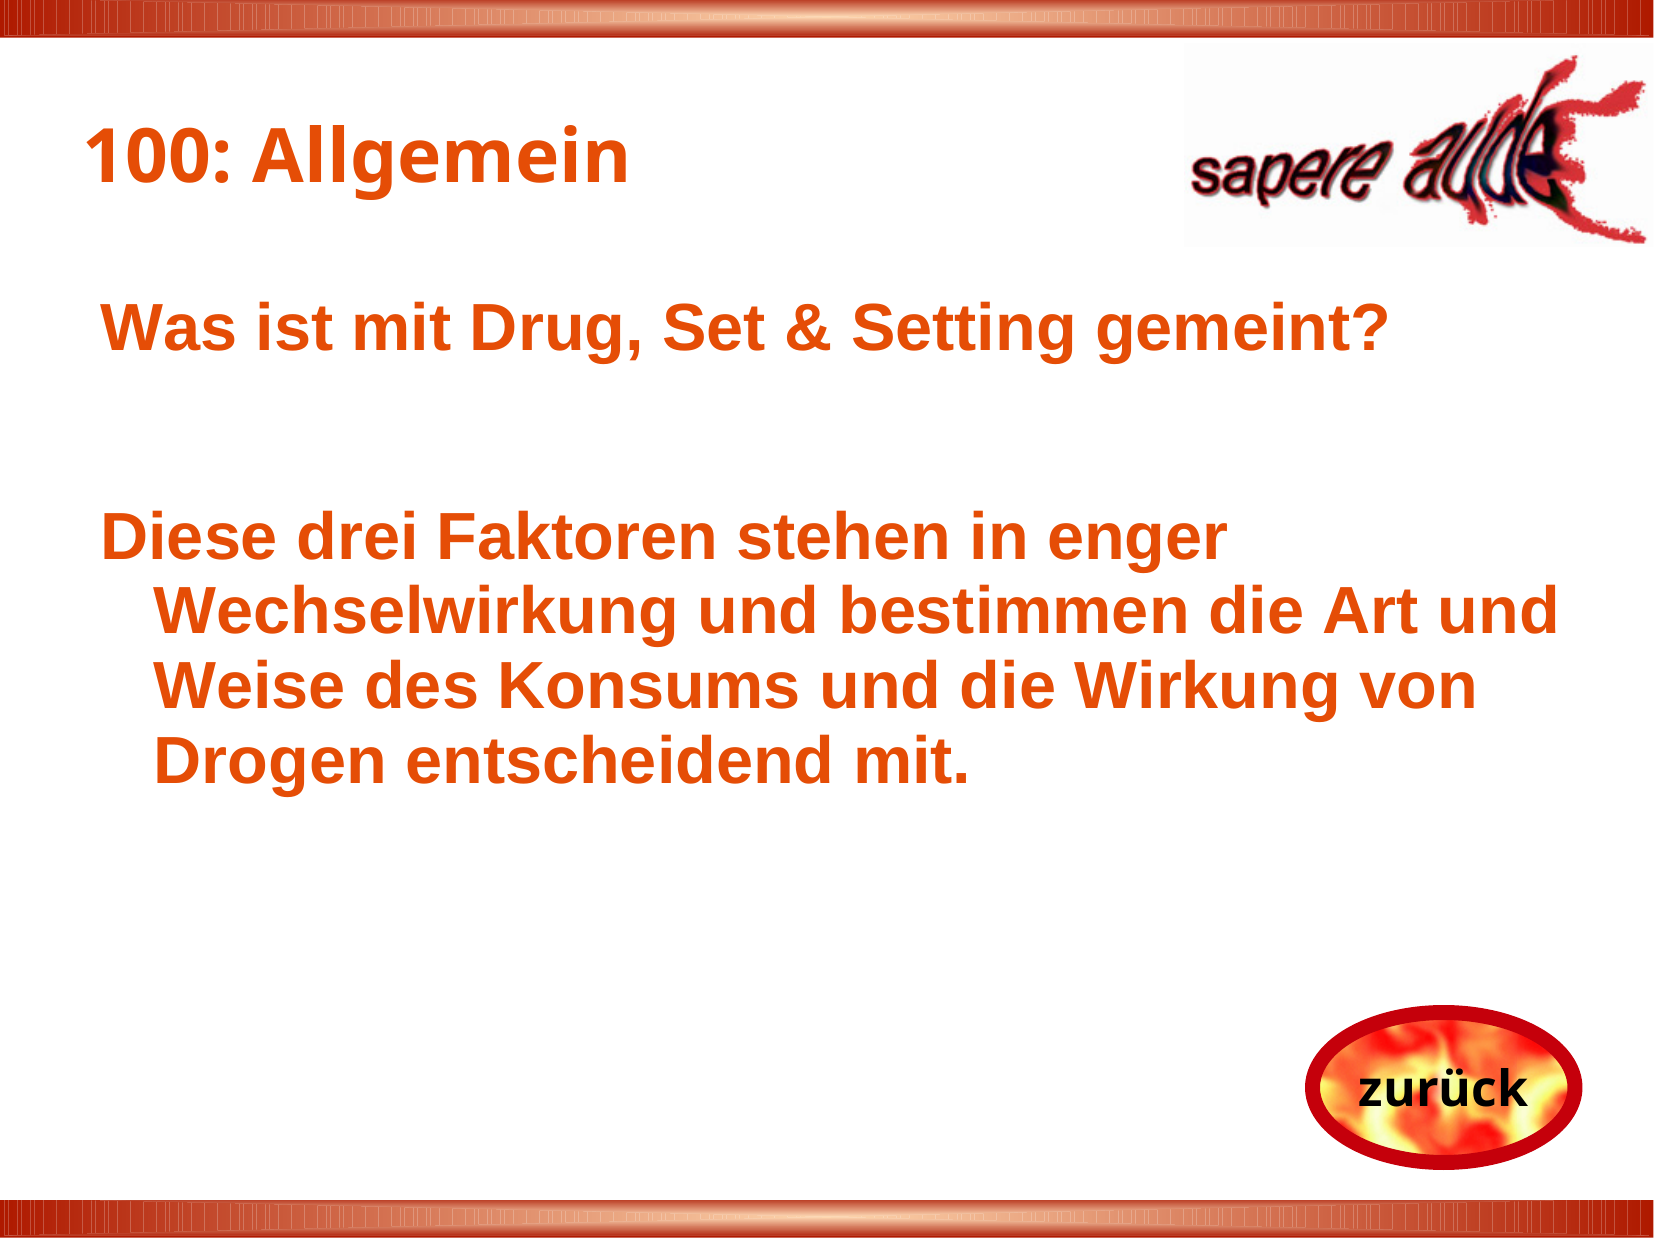

# 100: Allgemein
Was ist mit Drug, Set & Setting gemeint?
Diese drei Faktoren stehen in enger Wechselwirkung und bestimmen die Art und Weise des Konsums und die Wirkung von Drogen entscheidend mit.